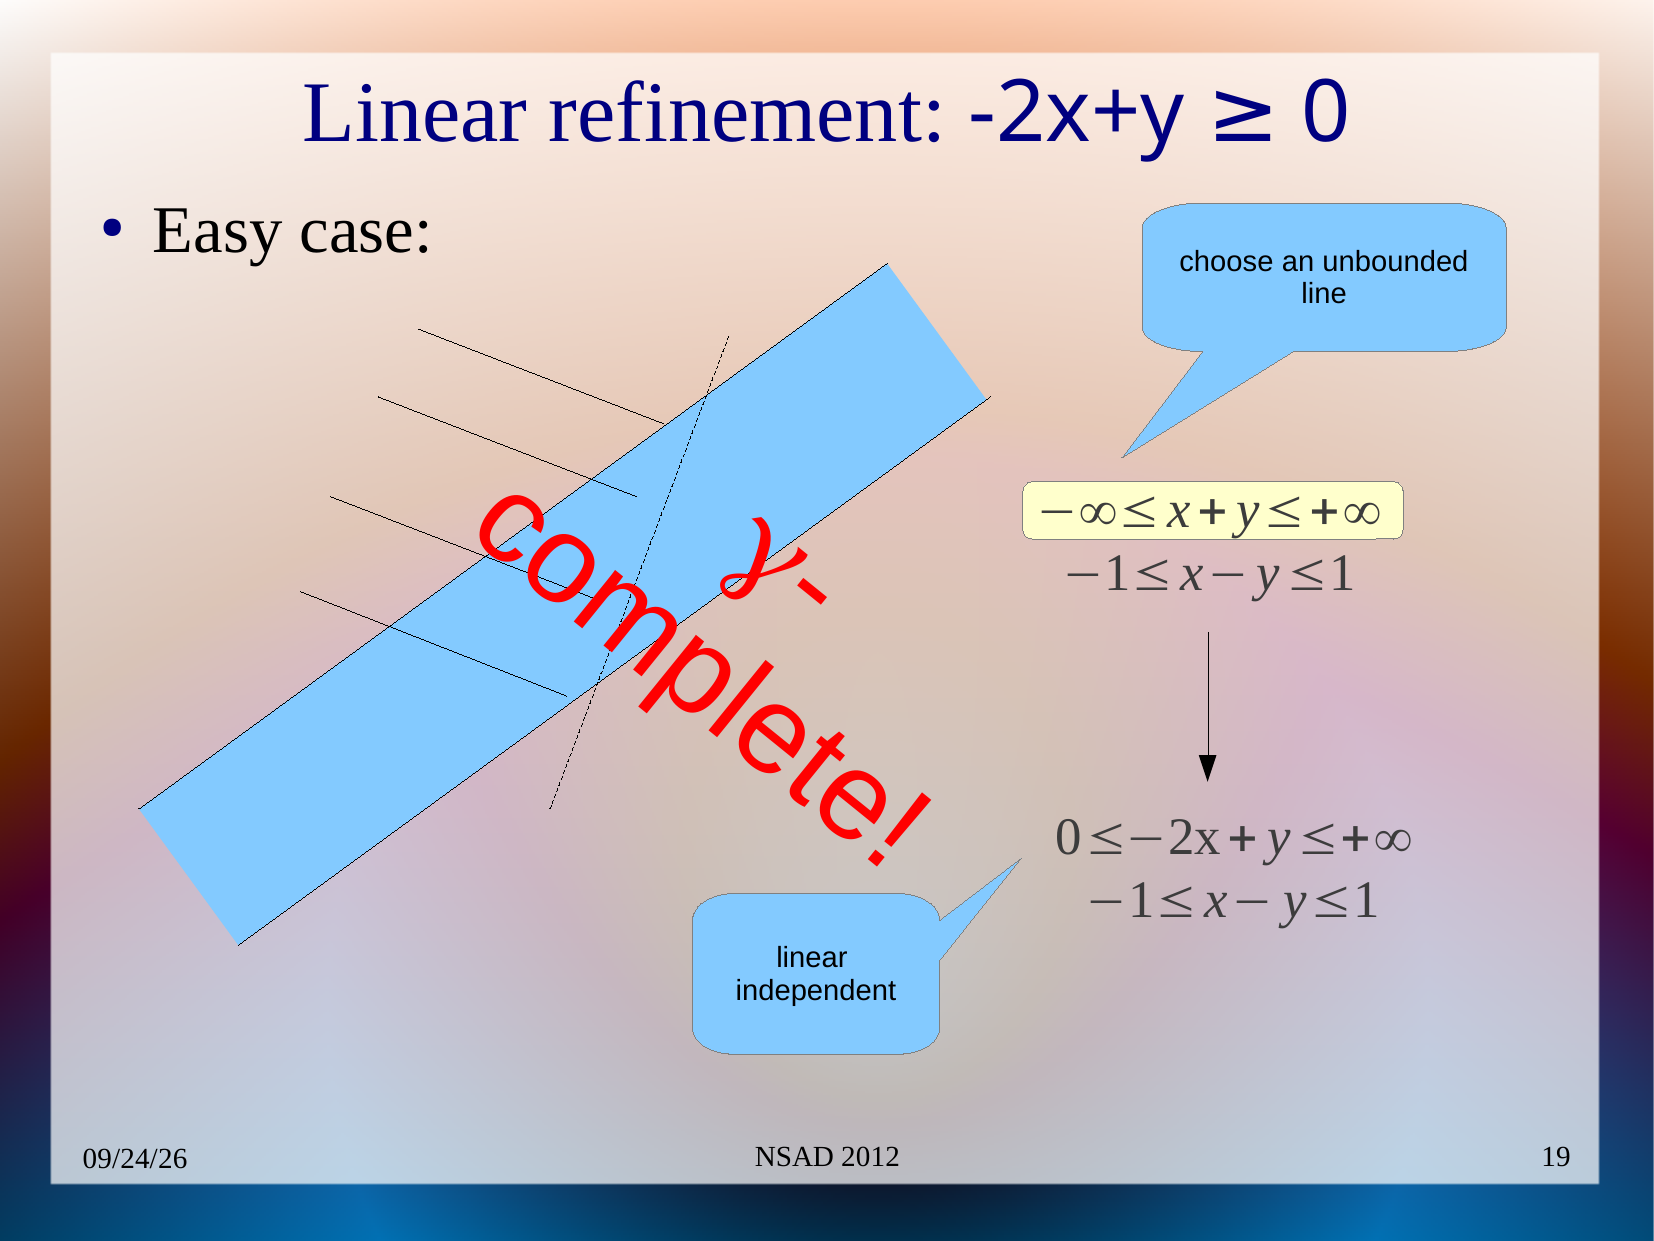

# Linear refinement: -2x+y ≥ 0
Easy case:
choose an unbounded
line
g-complete!
linear
independent
NSAD 2012
19